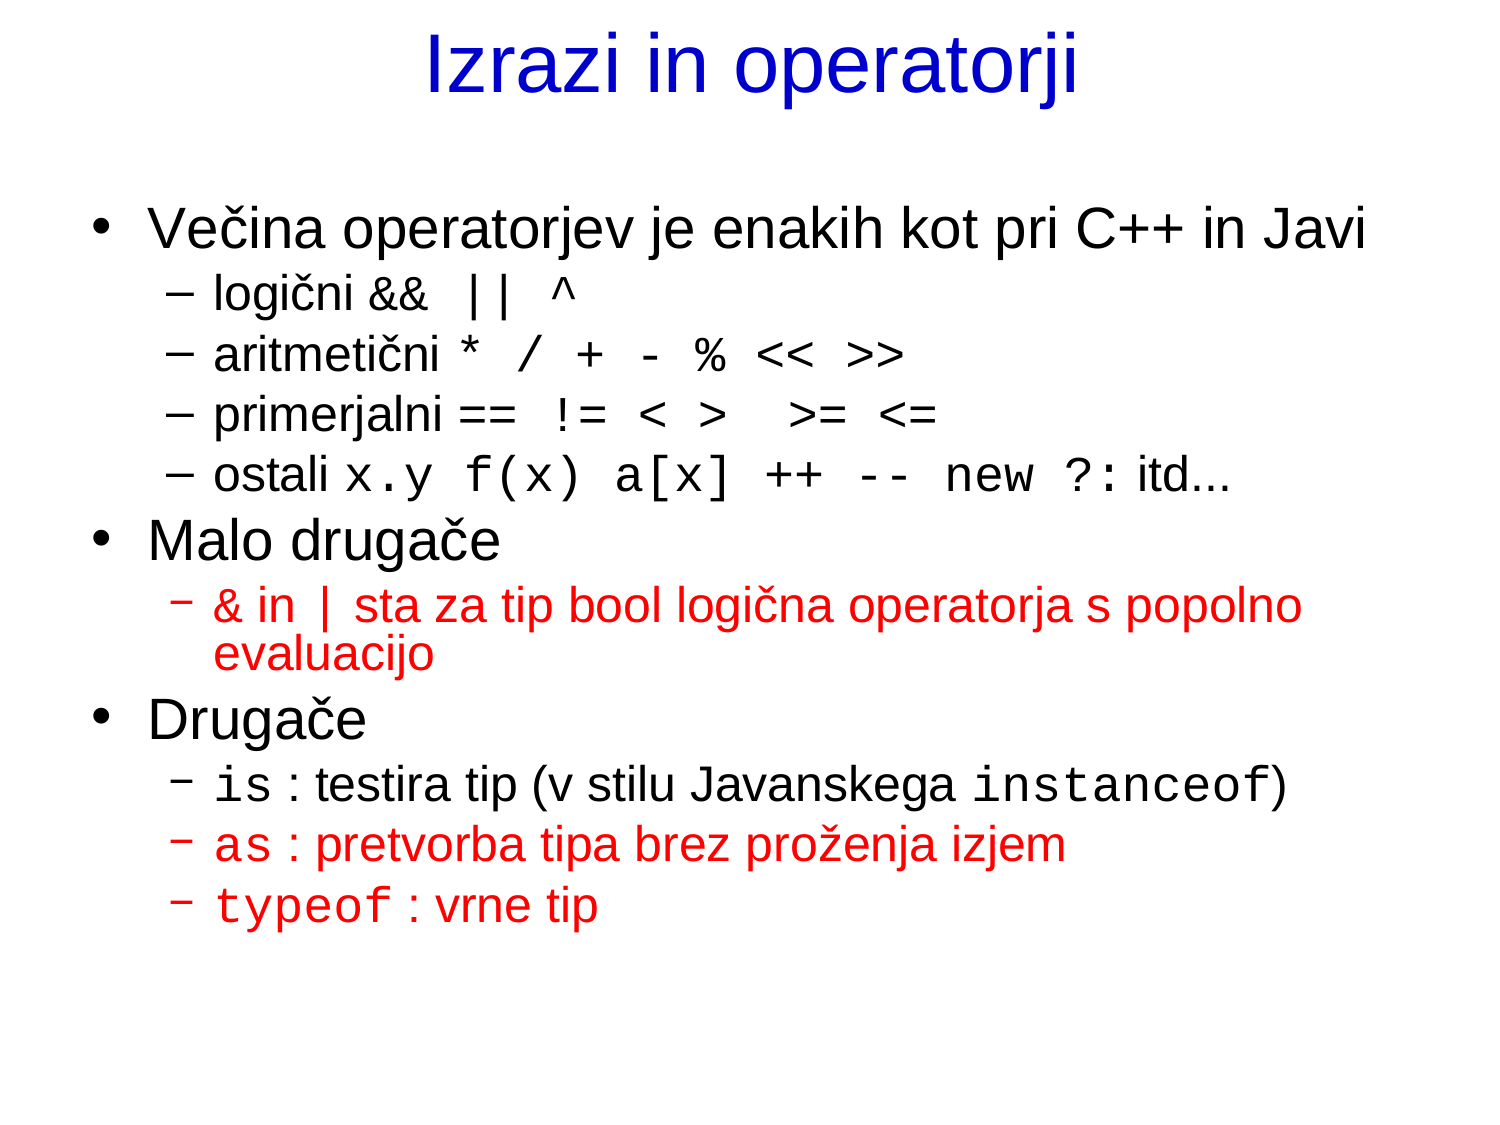

# Izrazi in operatorji
Večina operatorjev je enakih kot pri C++ in Javi
logični && || ^
aritmetični * / + - % << >>
primerjalni == != < > >= <=
ostali x.y f(x) a[x] ++ -- new ?: itd...
Malo drugače
& in | sta za tip bool logična operatorja s popolno evaluacijo
Drugače
is : testira tip (v stilu Javanskega instanceof)
as : pretvorba tipa brez proženja izjem
typeof : vrne tip